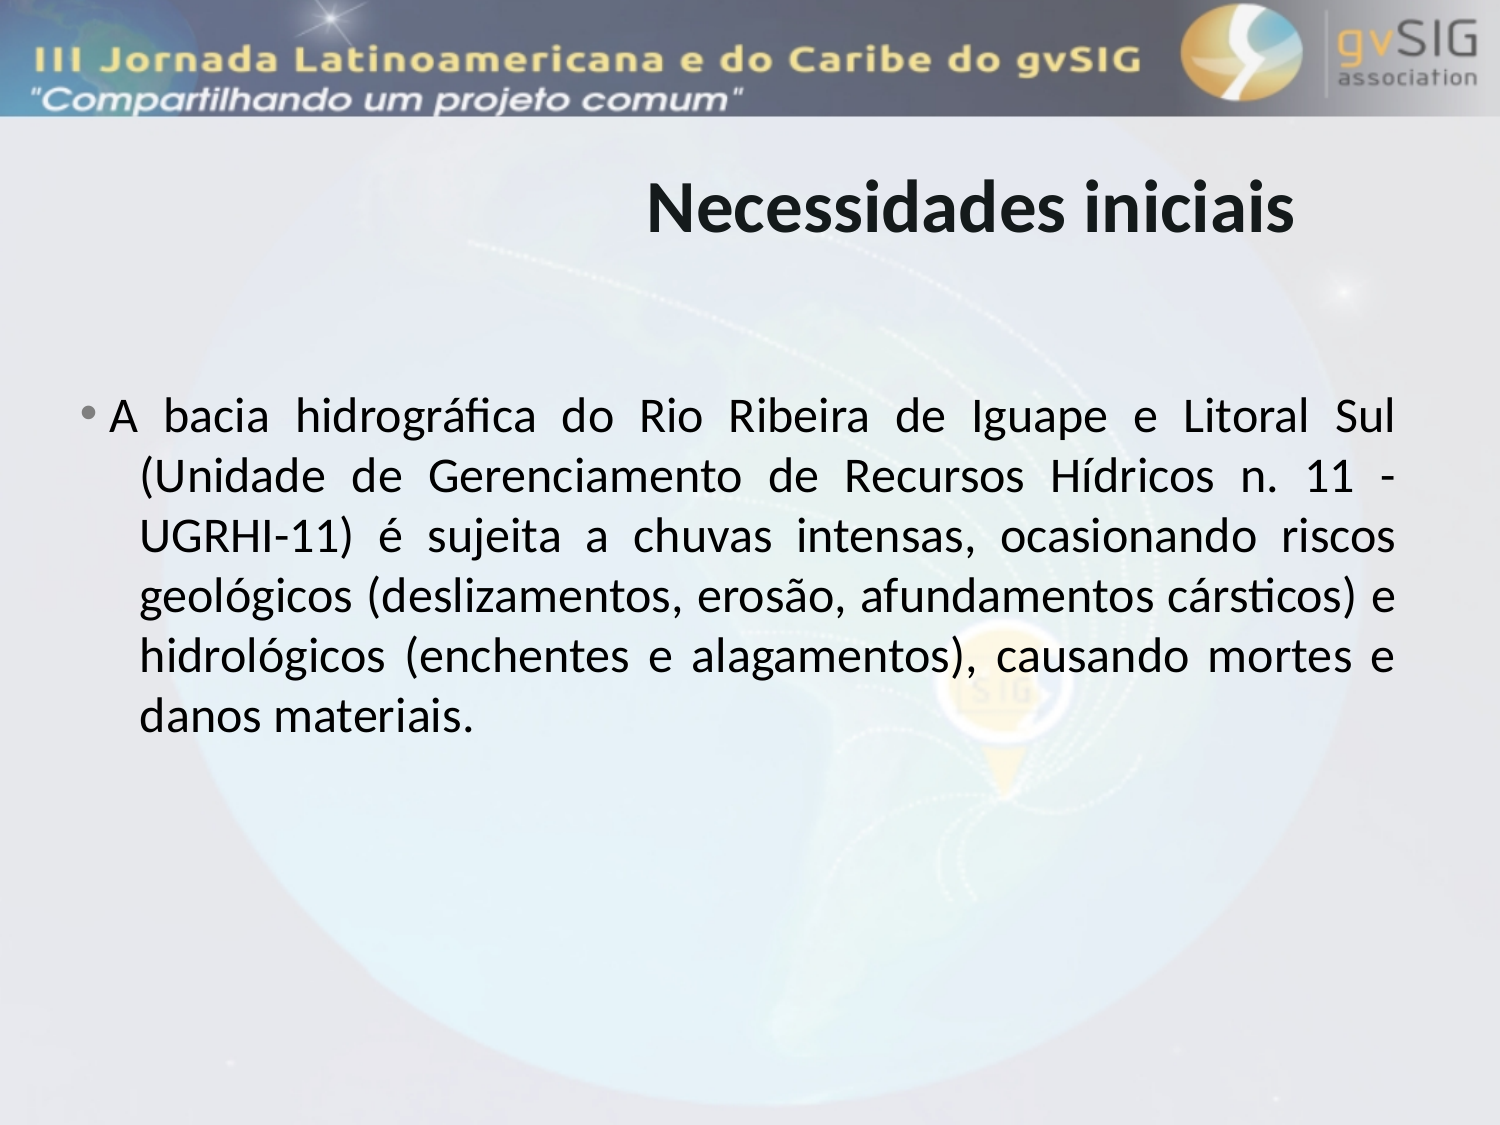

Necessidades iniciais
# A bacia hidrográfica do Rio Ribeira de Iguape e Litoral Sul (Unidade de Gerenciamento de Recursos Hídricos n. 11 - UGRHI-11) é sujeita a chuvas intensas, ocasionando riscos geológicos (deslizamentos, erosão, afundamentos cársticos) e hidrológicos (enchentes e alagamentos), causando mortes e danos materiais.